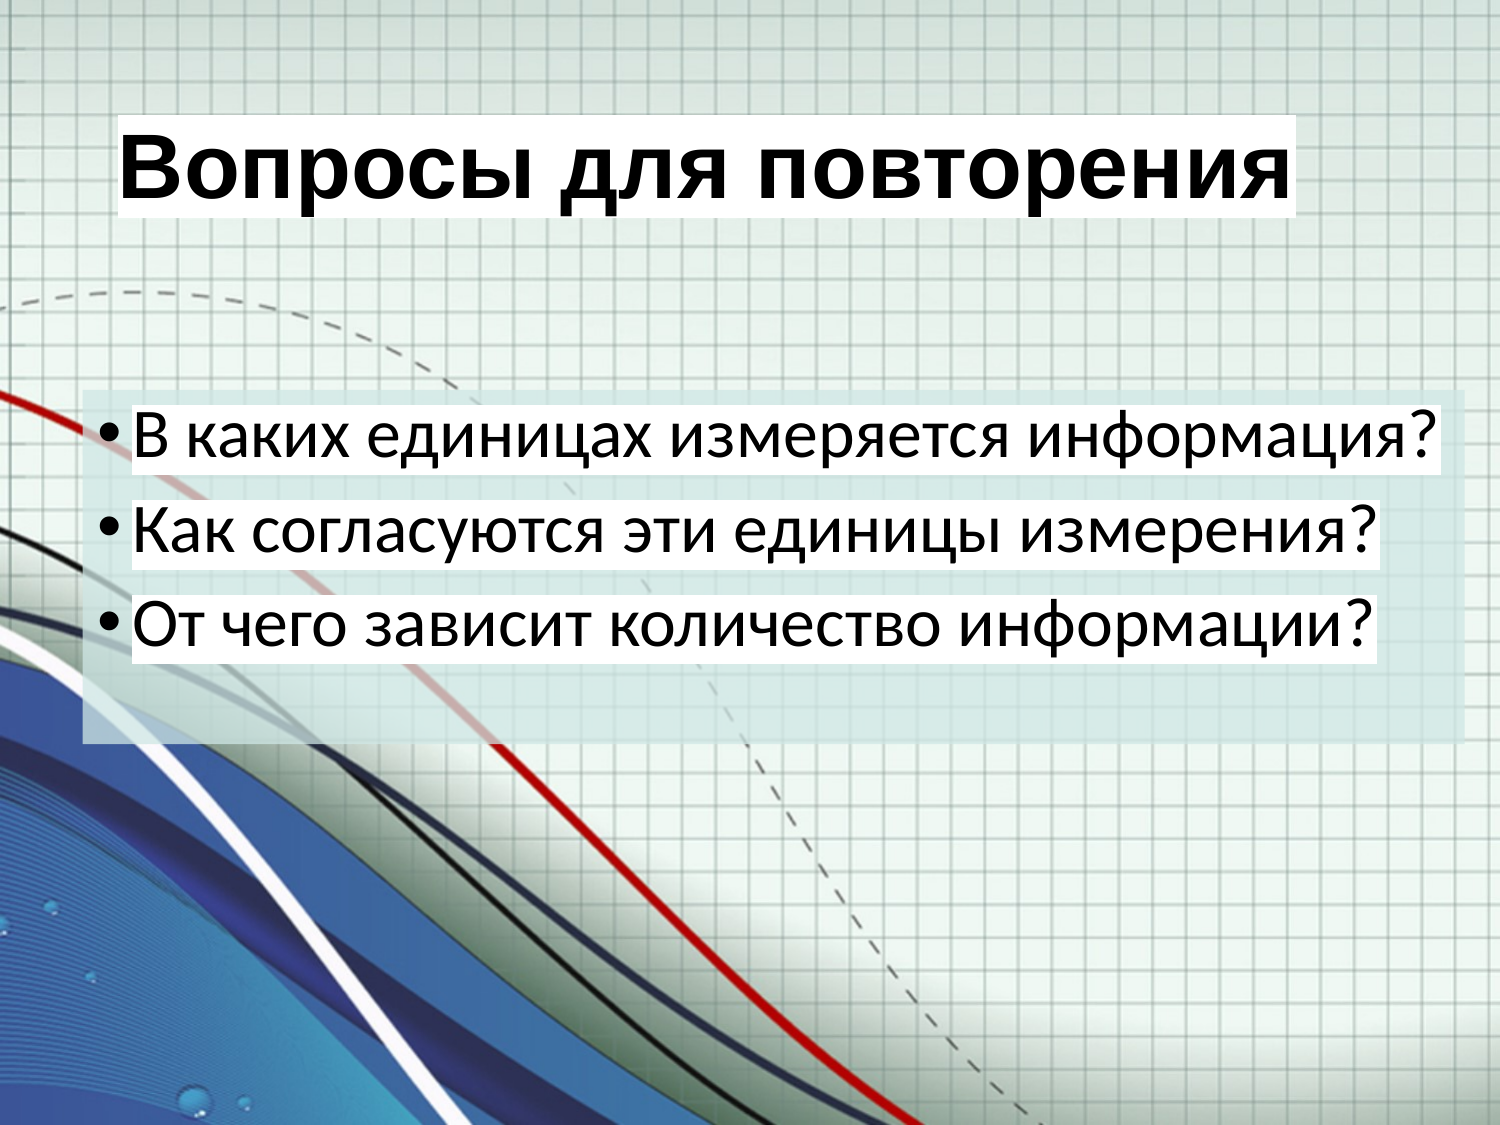

# Вопросы для повторения
В каких единицах измеряется информация?
Как согласуются эти единицы измерения?
От чего зависит количество информации?